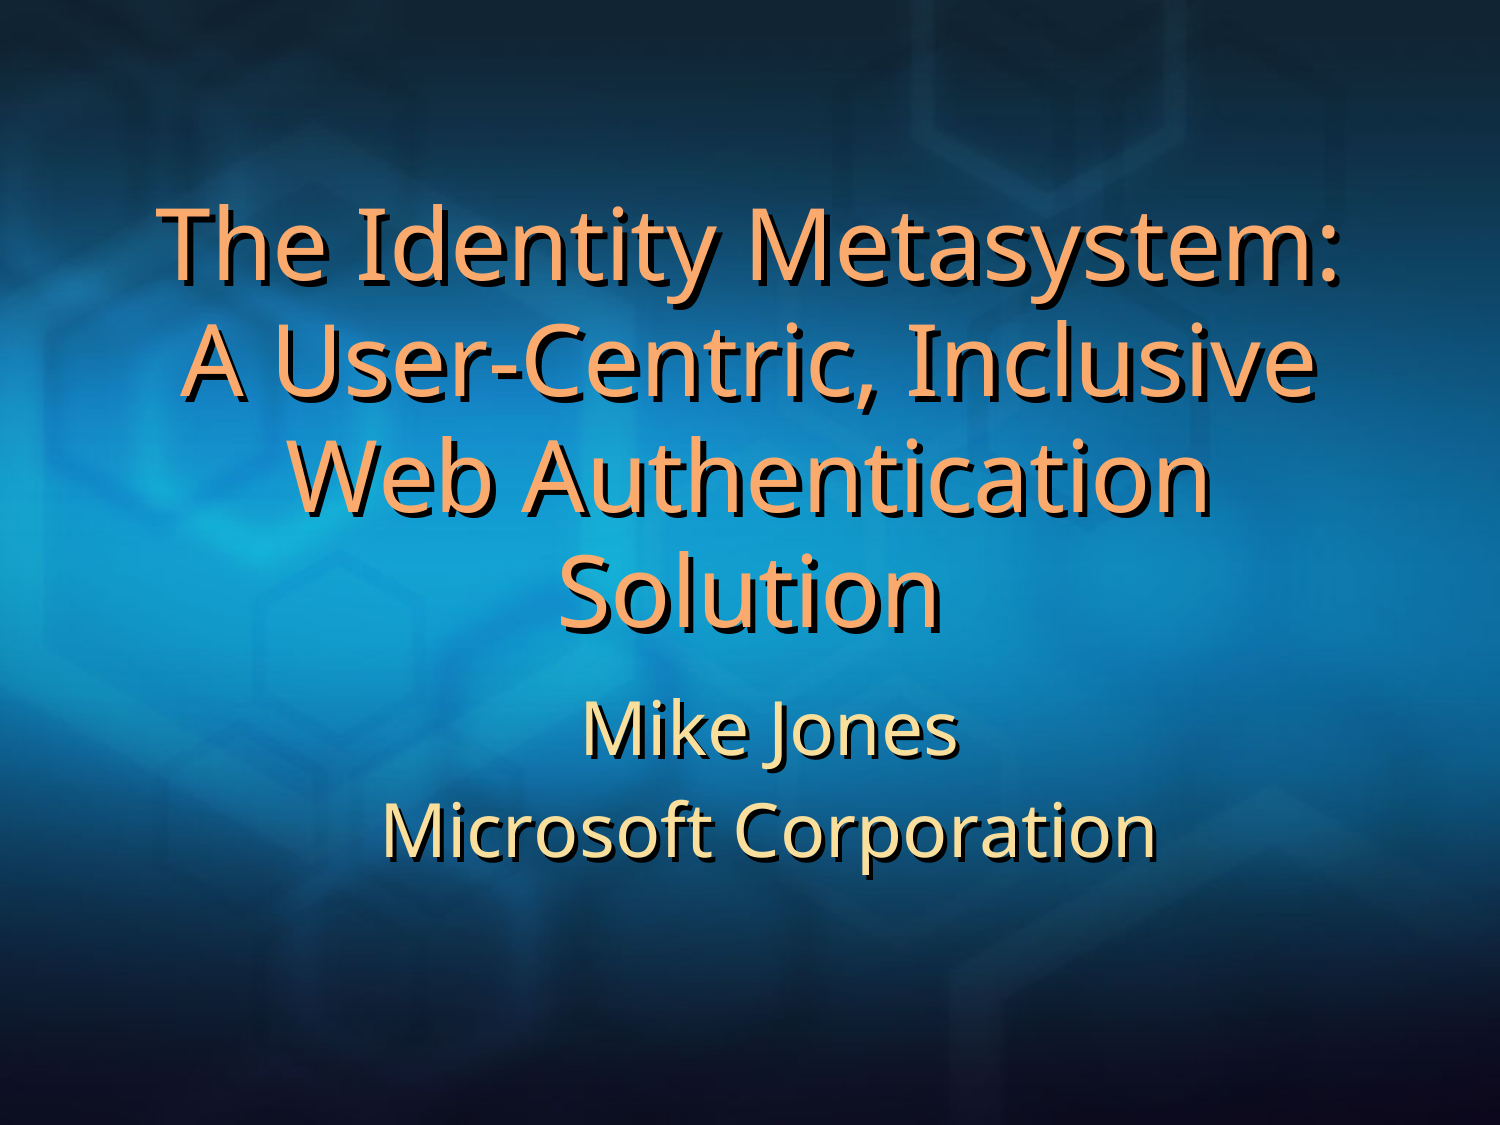

# The Identity Metasystem: A User-Centric, Inclusive Web Authentication Solution
Mike Jones
Microsoft Corporation